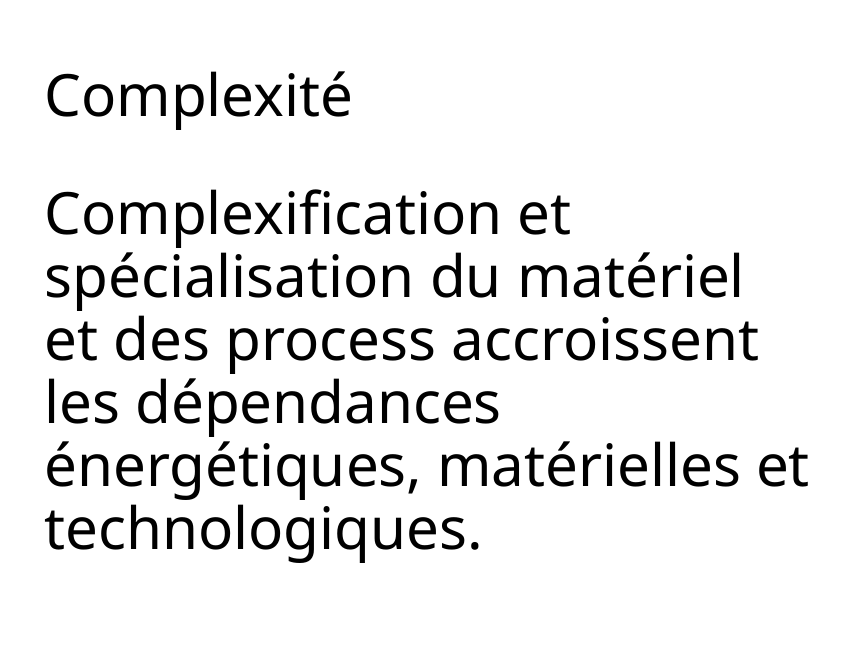

# Complexité
Complexification et spécialisation du matériel et des process accroissent les dépendances énergétiques, matérielles et technologiques.